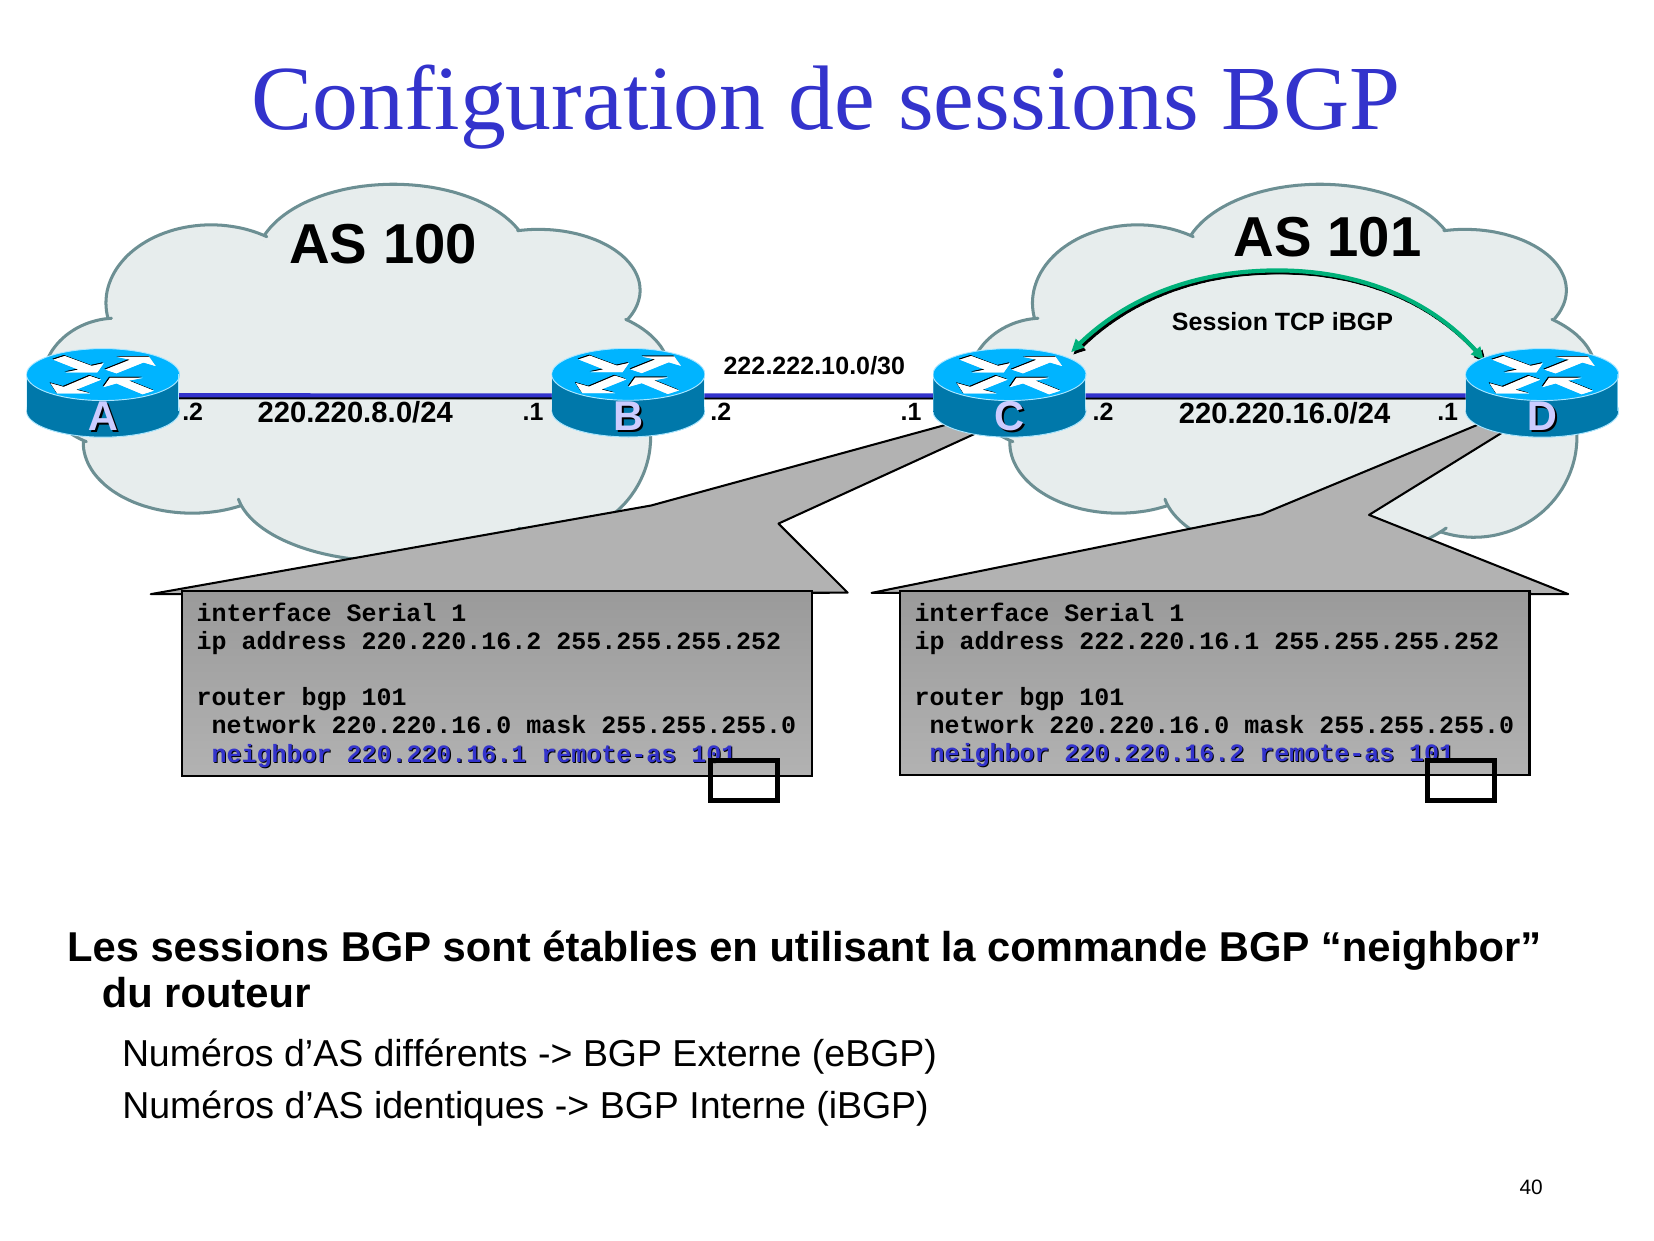

# Configuration de sessions BGP
AS 101
AS 100
Session TCP iBGP
222.222.10.0/30
B
A
C
D
interface Serial 1
ip address 222.220.16.1 255.255.255.252
router bgp 101
 network 220.220.16.0 mask 255.255.255.0
 neighbor 220.220.16.2 remote-as 101
220.220.8.0/24
220.220.16.0/24
.2
.1
.2
.1
.2
.1
interface Serial 1
ip address 220.220.16.2 255.255.255.252
router bgp 101
 network 220.220.16.0 mask 255.255.255.0
 neighbor 220.220.16.1 remote-as 101
Les sessions BGP sont établies en utilisant la commande BGP “neighbor” du routeur
Numéros d’AS différents -> BGP Externe (eBGP)‏
Numéros d’AS identiques -> BGP Interne (iBGP)‏